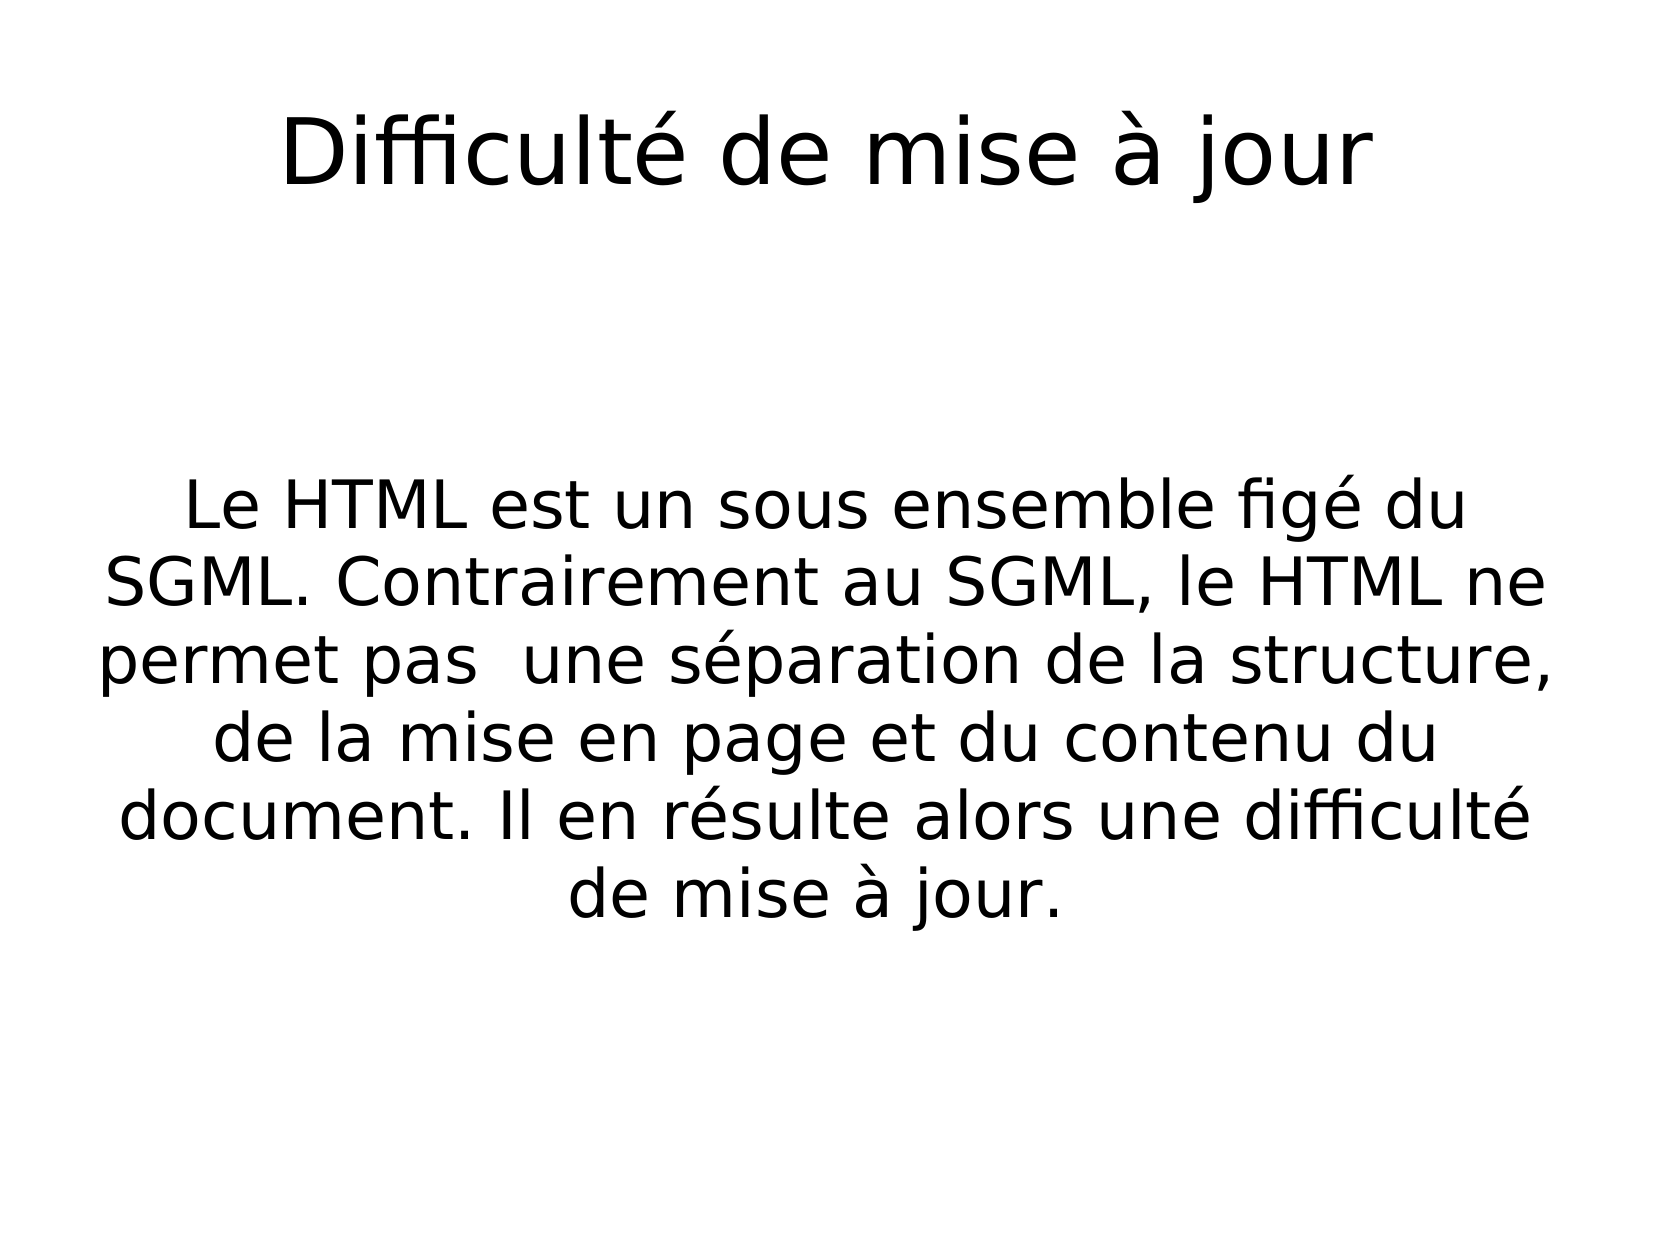

# Difficulté de mise à jour
Le HTML est un sous ensemble figé du SGML. Contrairement au SGML, le HTML ne permet pas une séparation de la structure, de la mise en page et du contenu du document. Il en résulte alors une difficulté de mise à jour.